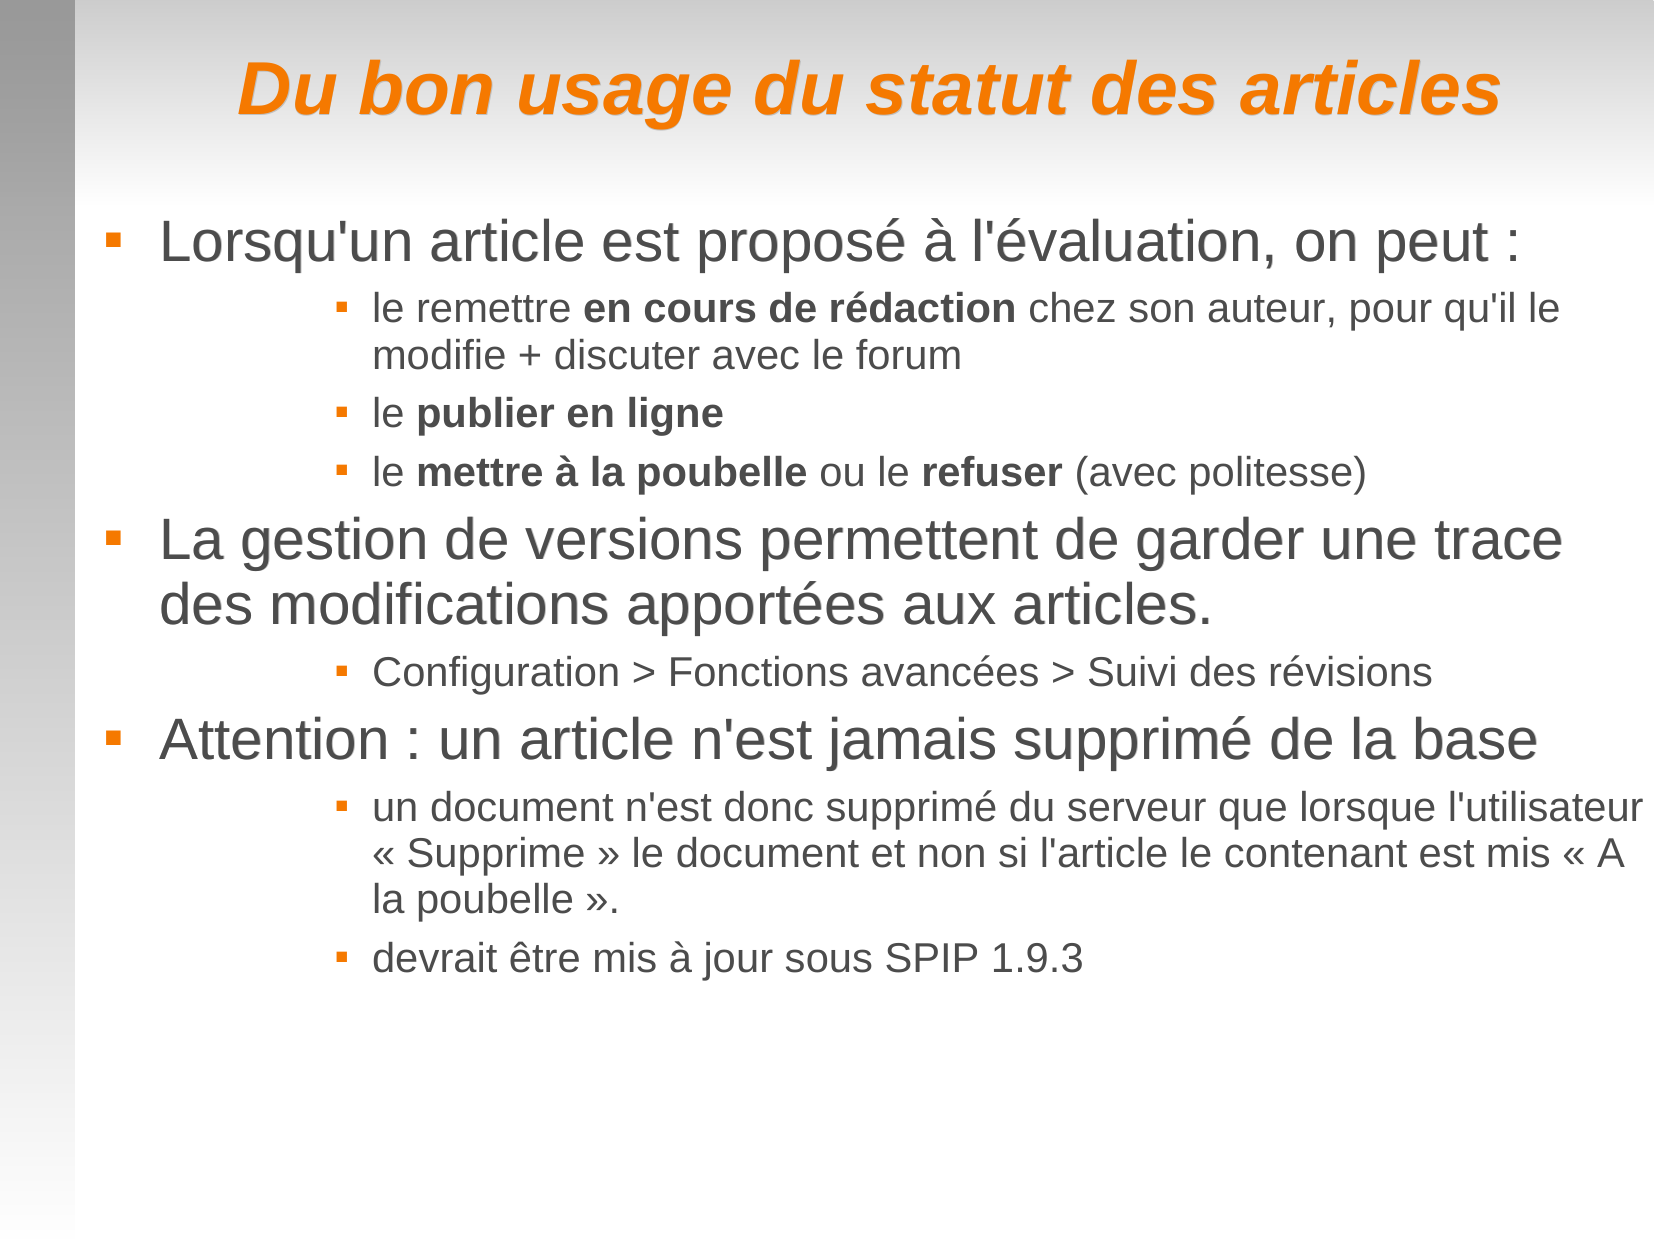

# Du bon usage du statut des articles
Lorsqu'un article est proposé à l'évaluation, on peut :
le remettre en cours de rédaction chez son auteur, pour qu'il le modifie + discuter avec le forum
le publier en ligne
le mettre à la poubelle ou le refuser (avec politesse)
La gestion de versions permettent de garder une trace des modifications apportées aux articles.
Configuration > Fonctions avancées > Suivi des révisions
Attention : un article n'est jamais supprimé de la base
un document n'est donc supprimé du serveur que lorsque l'utilisateur « Supprime » le document et non si l'article le contenant est mis « A la poubelle ».
devrait être mis à jour sous SPIP 1.9.3